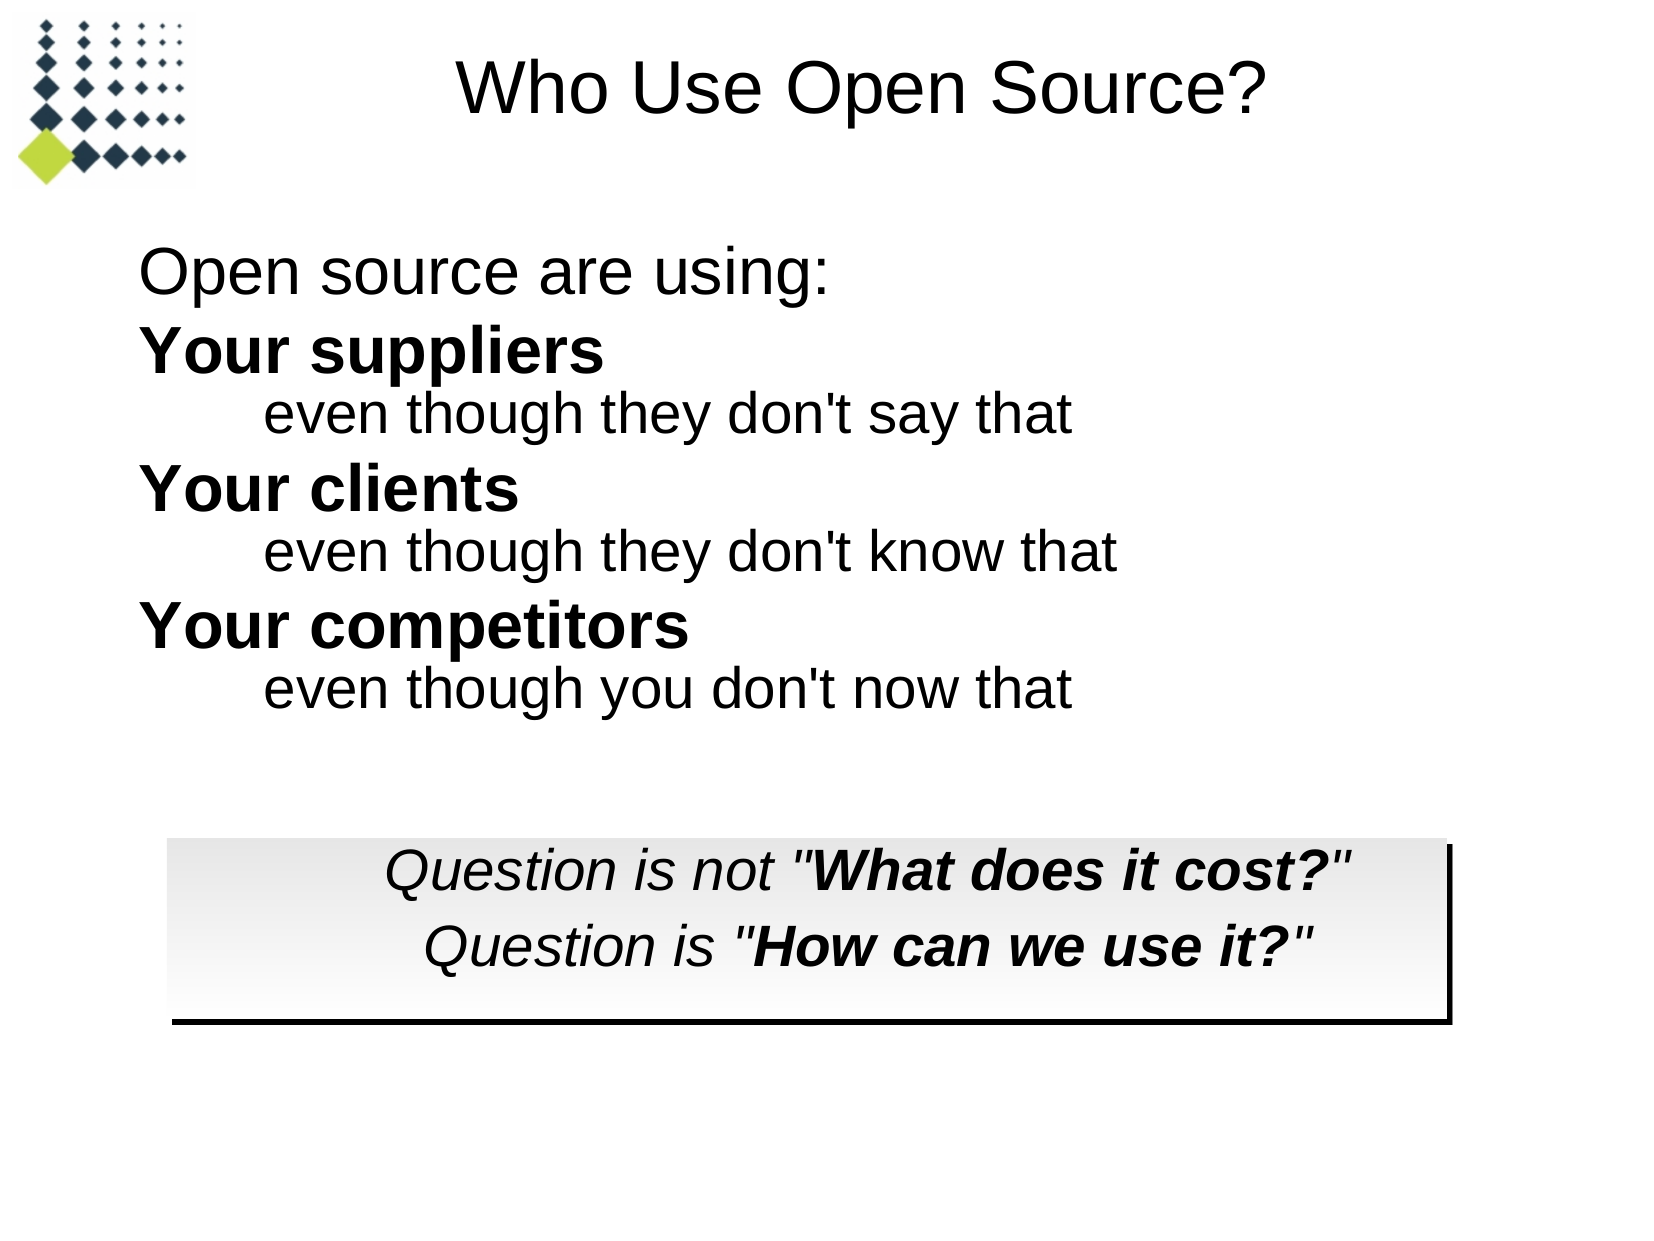

# Who Use Open Source?
Open source are using:
Your suppliers
even though they don't say that
Your clients
even though they don't know that
Your competitors
even though you don't now that
Question is not "What does it cost?"
Question is "How can we use it?"